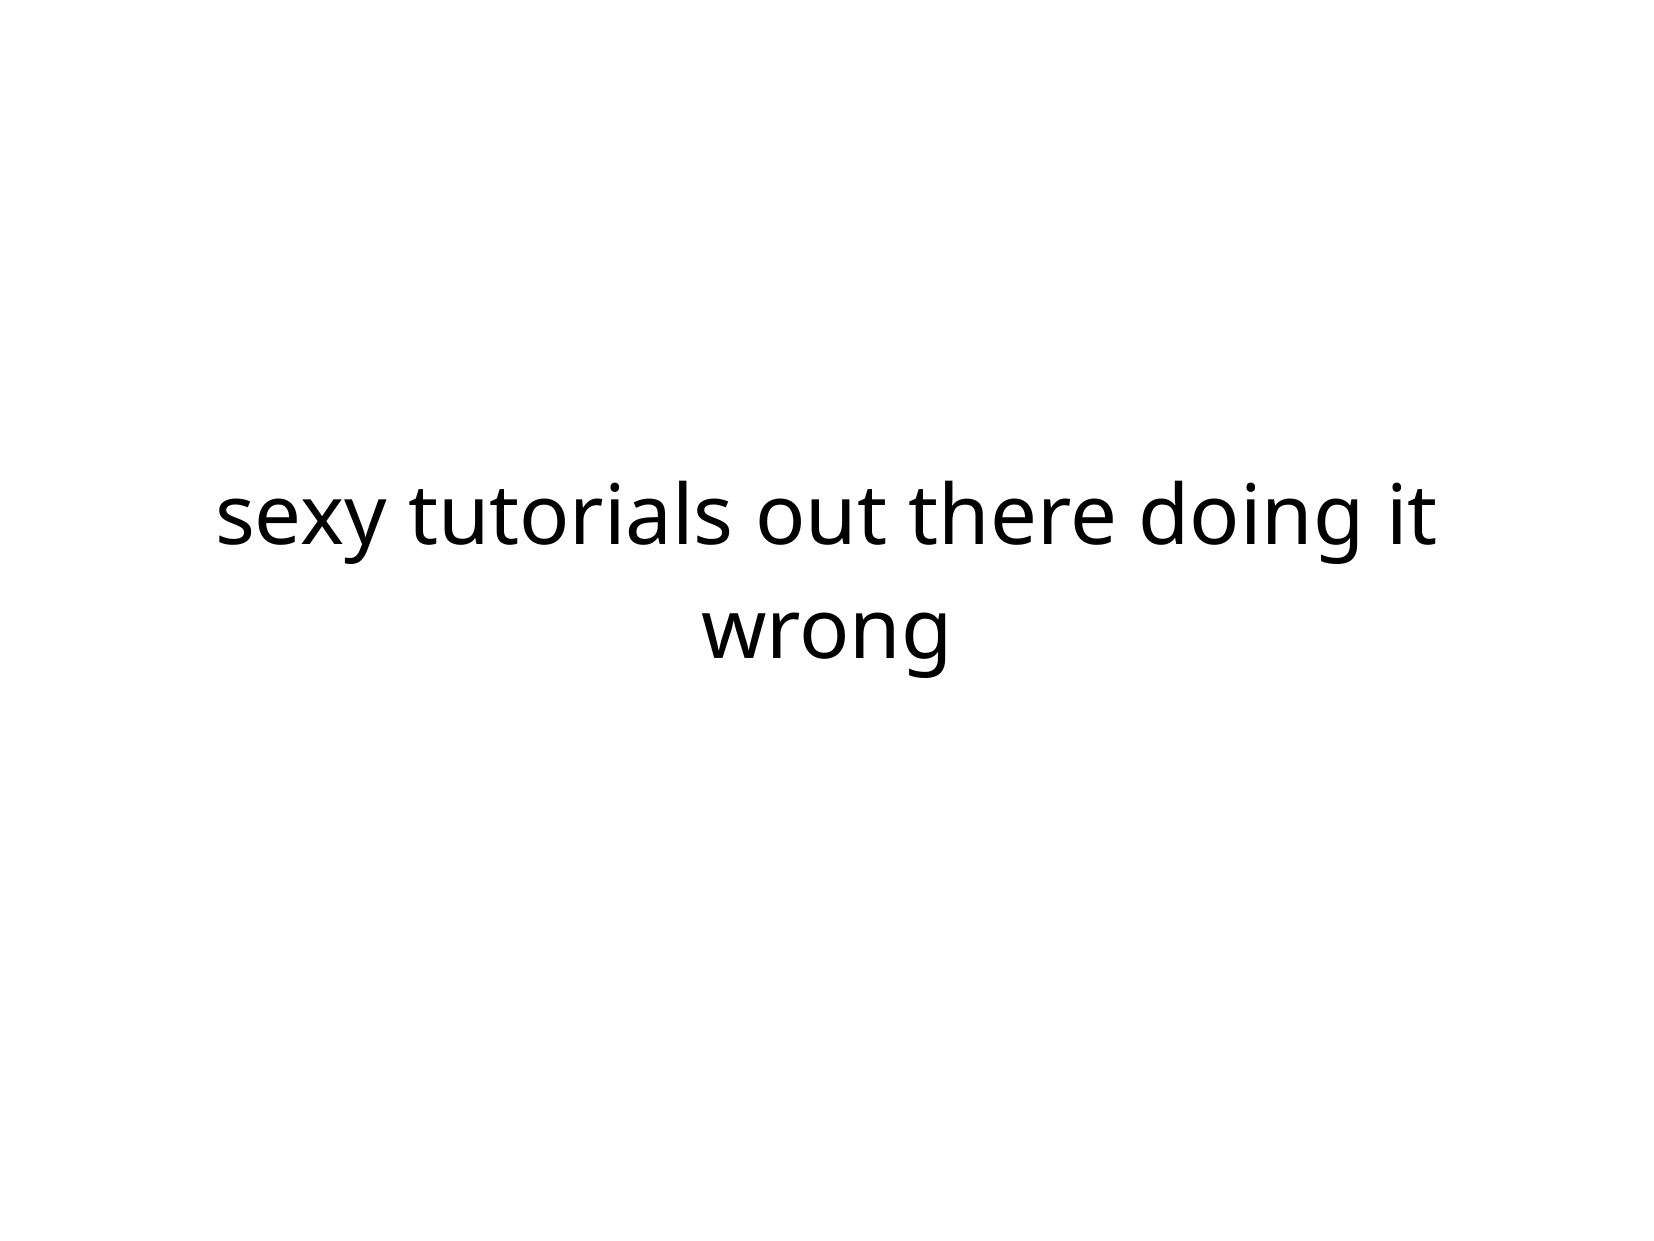

# sexy tutorials out there doing it wrong